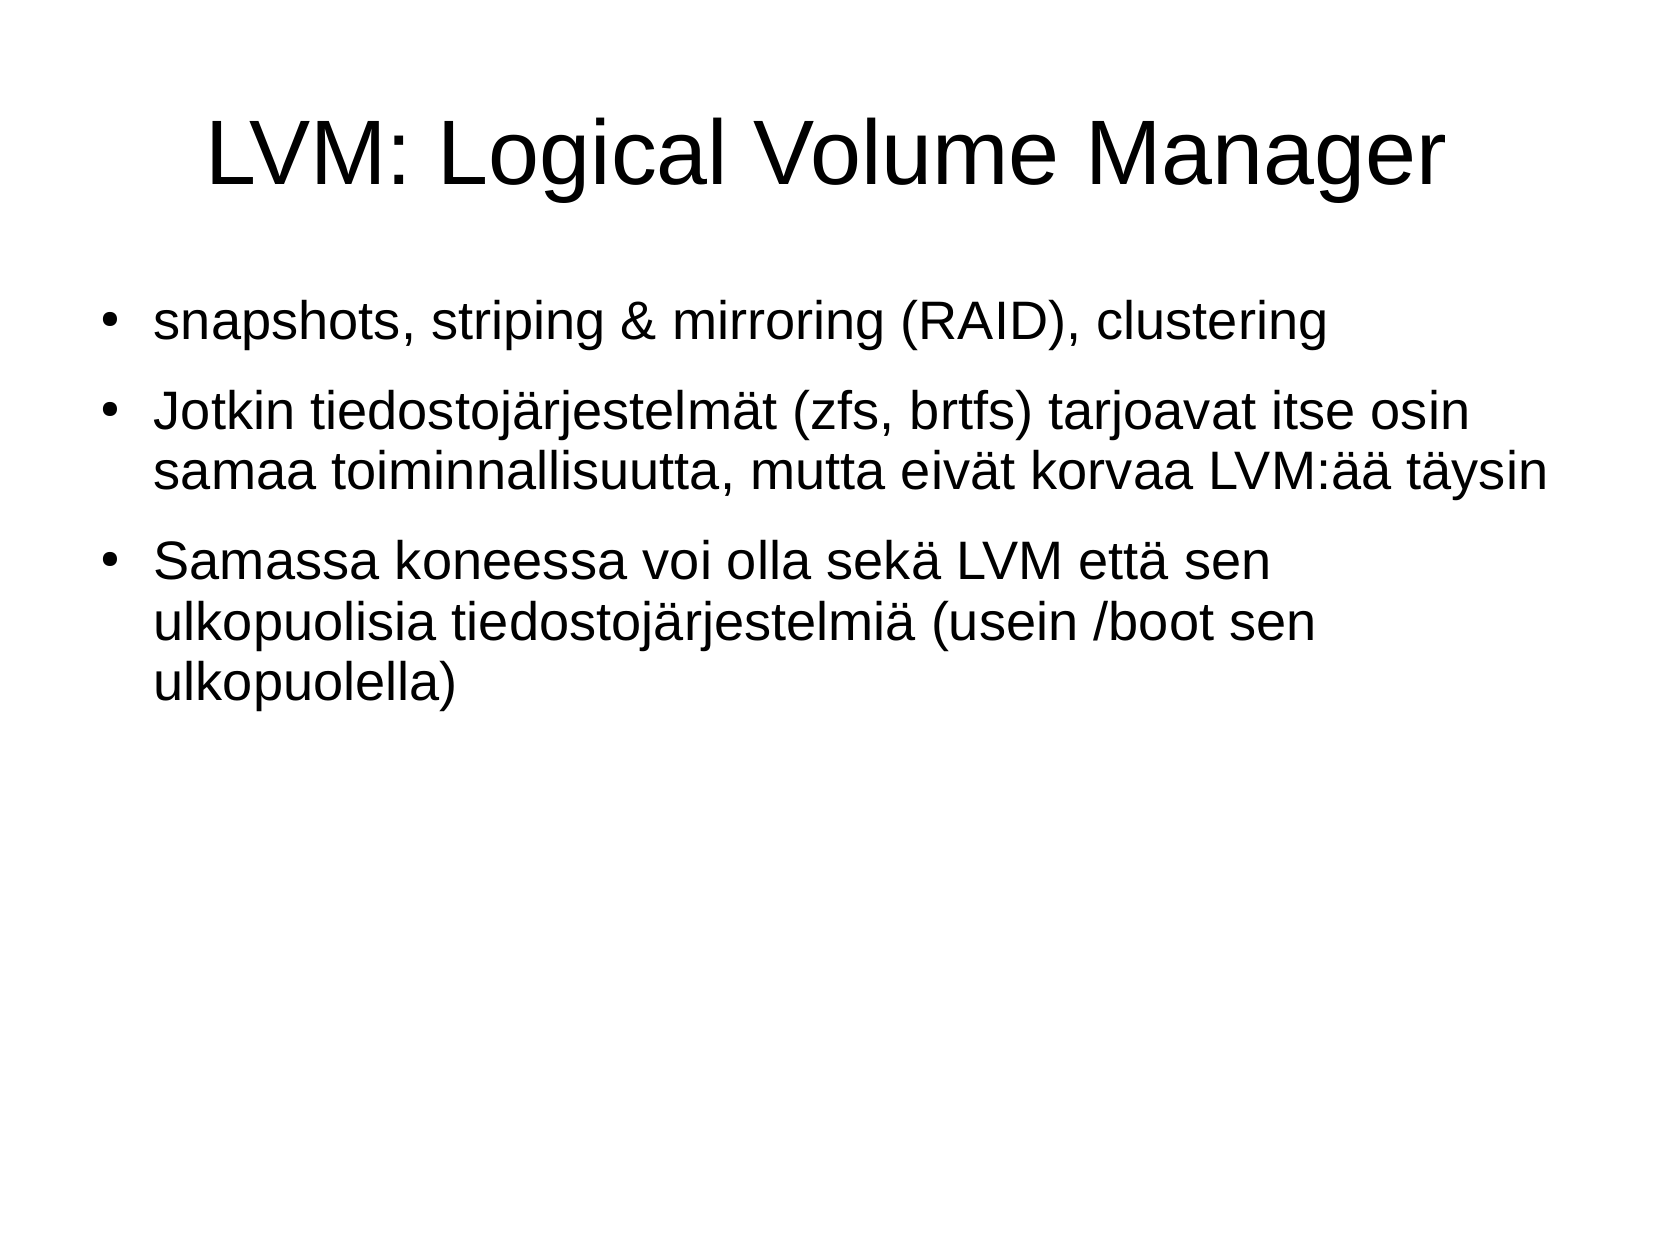

# LVM: Logical Volume Manager
snapshots, striping & mirroring (RAID), clustering
Jotkin tiedostojärjestelmät (zfs, brtfs) tarjoavat itse osin samaa toiminnallisuutta, mutta eivät korvaa LVM:ää täysin
Samassa koneessa voi olla sekä LVM että sen ulkopuolisia tiedostojärjestelmiä (usein /boot sen ulkopuolella)